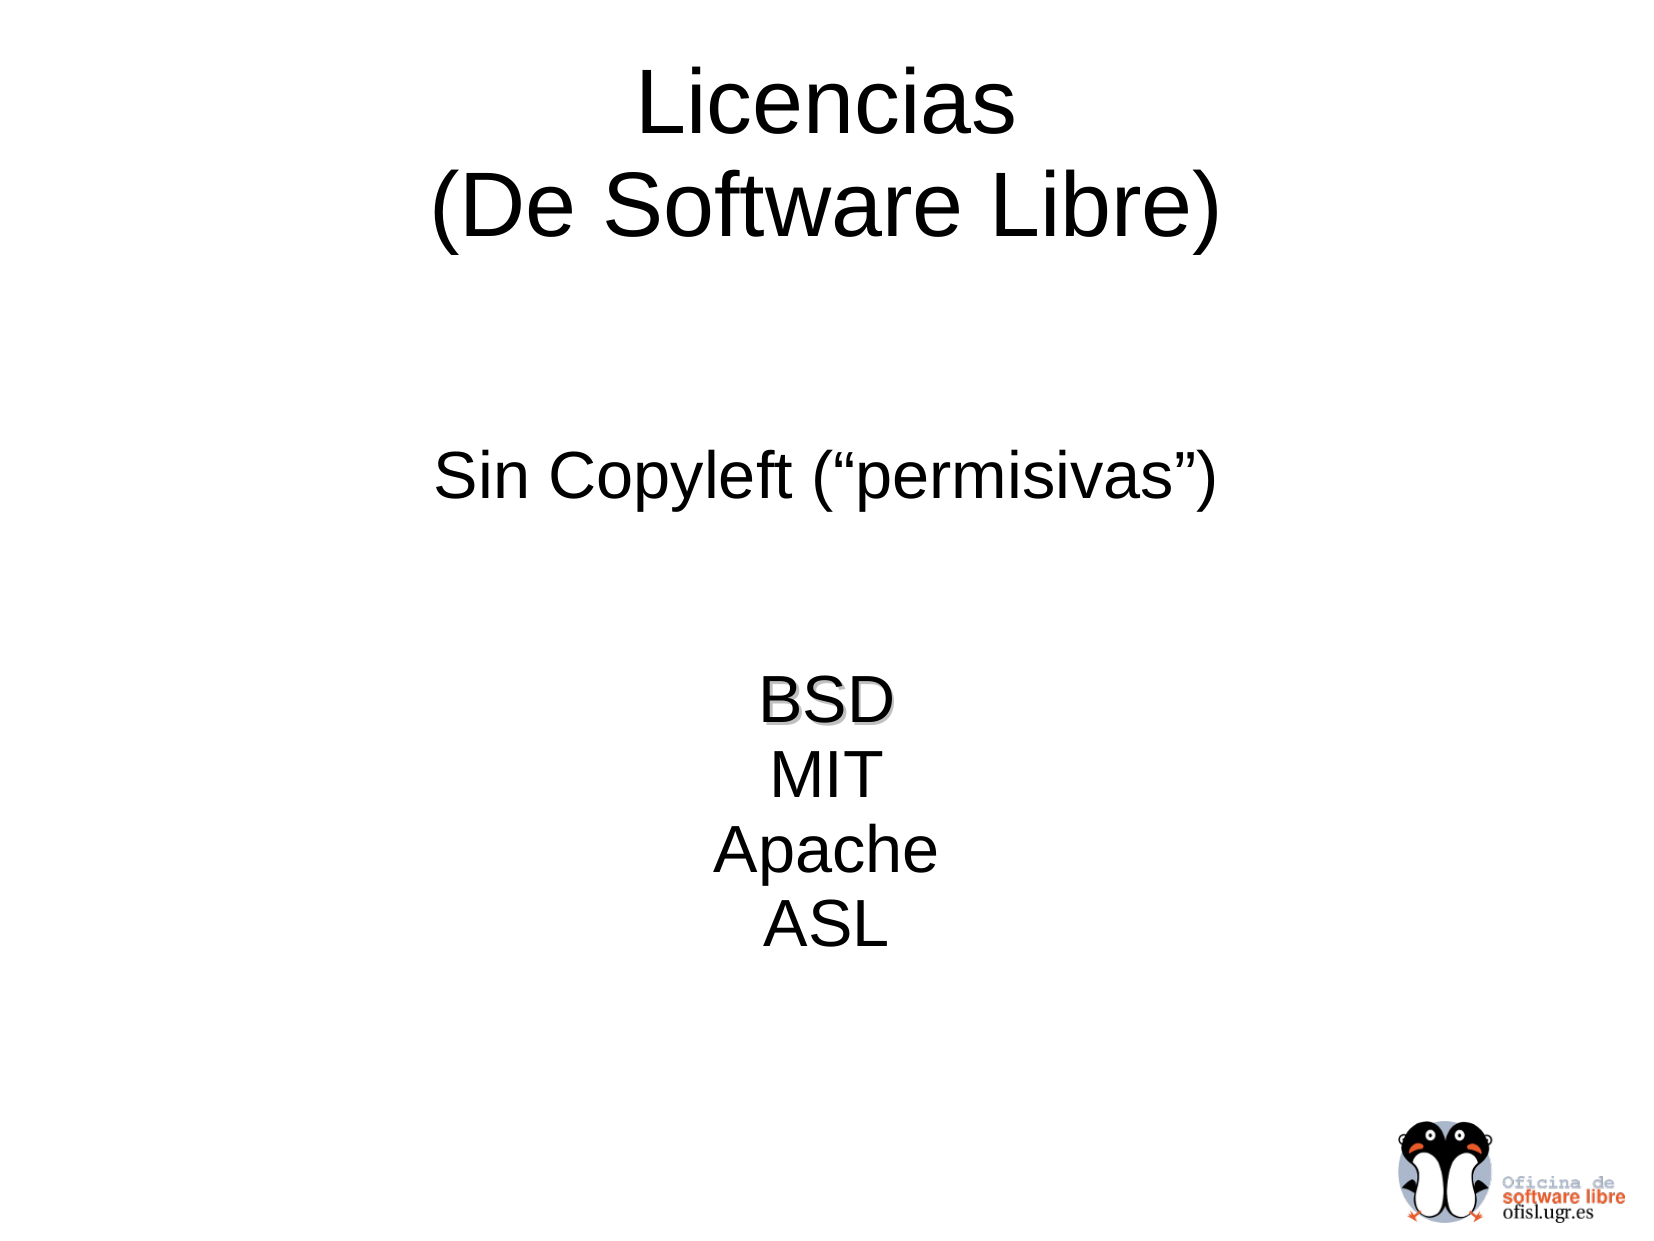

# Licencias (De Software Libre)
Sin Copyleft (“permisivas”)
BSD
MIT
Apache
ASL